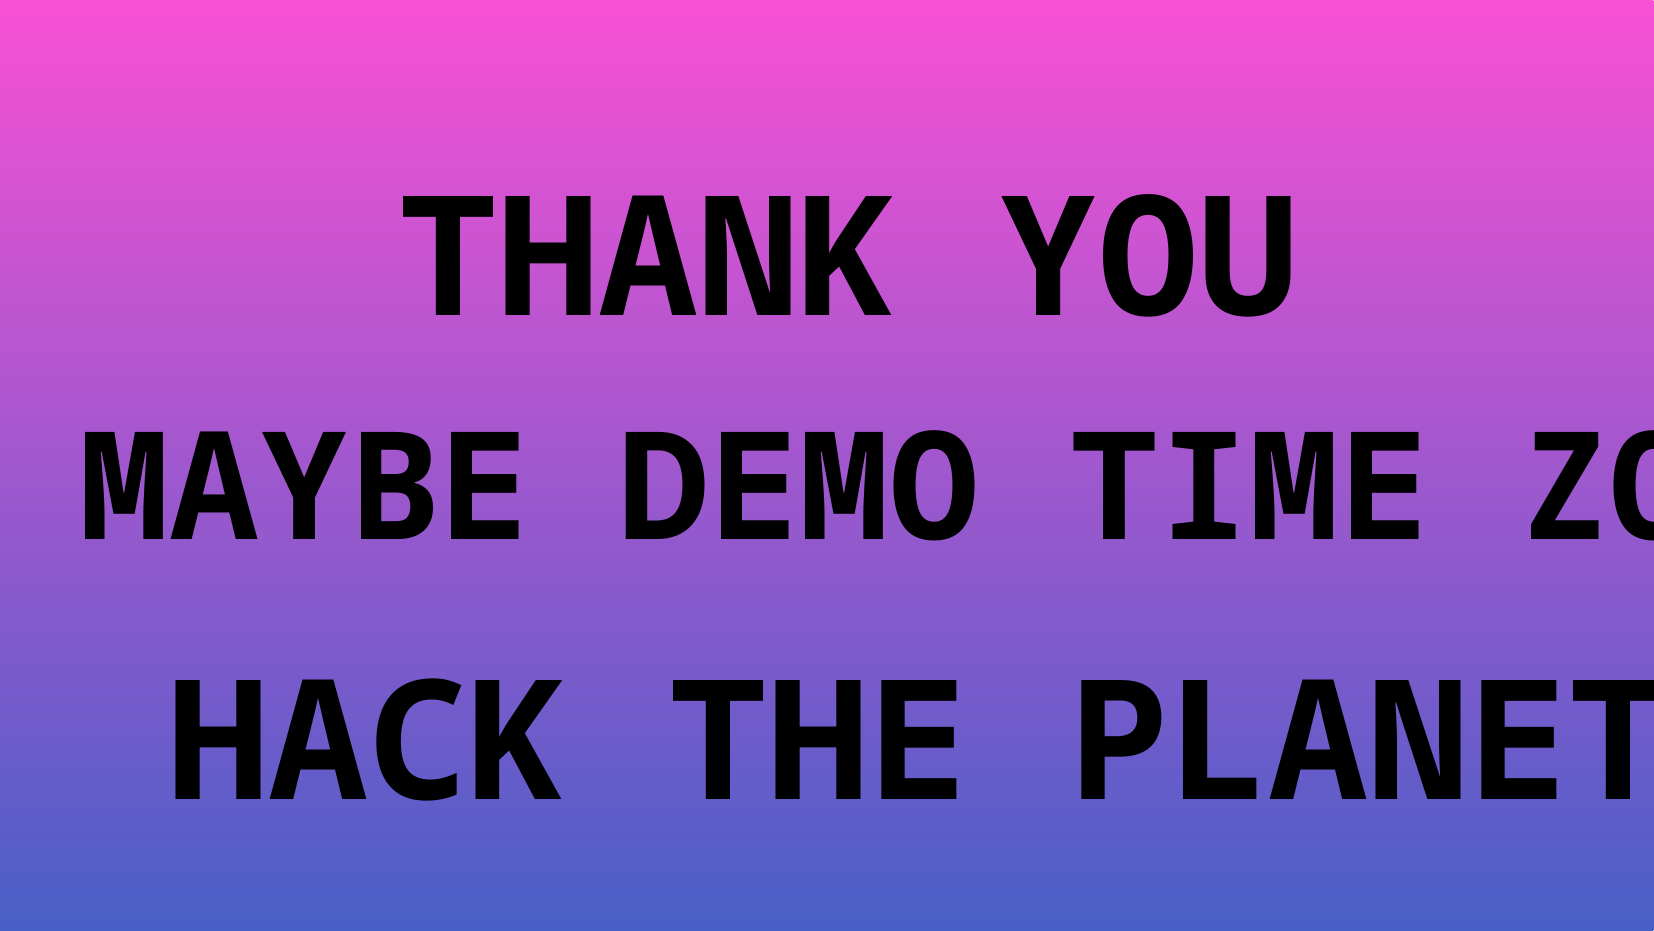

THANK YOU
MAYBE DEMO TIME ZOMG
HACK THE PLANET